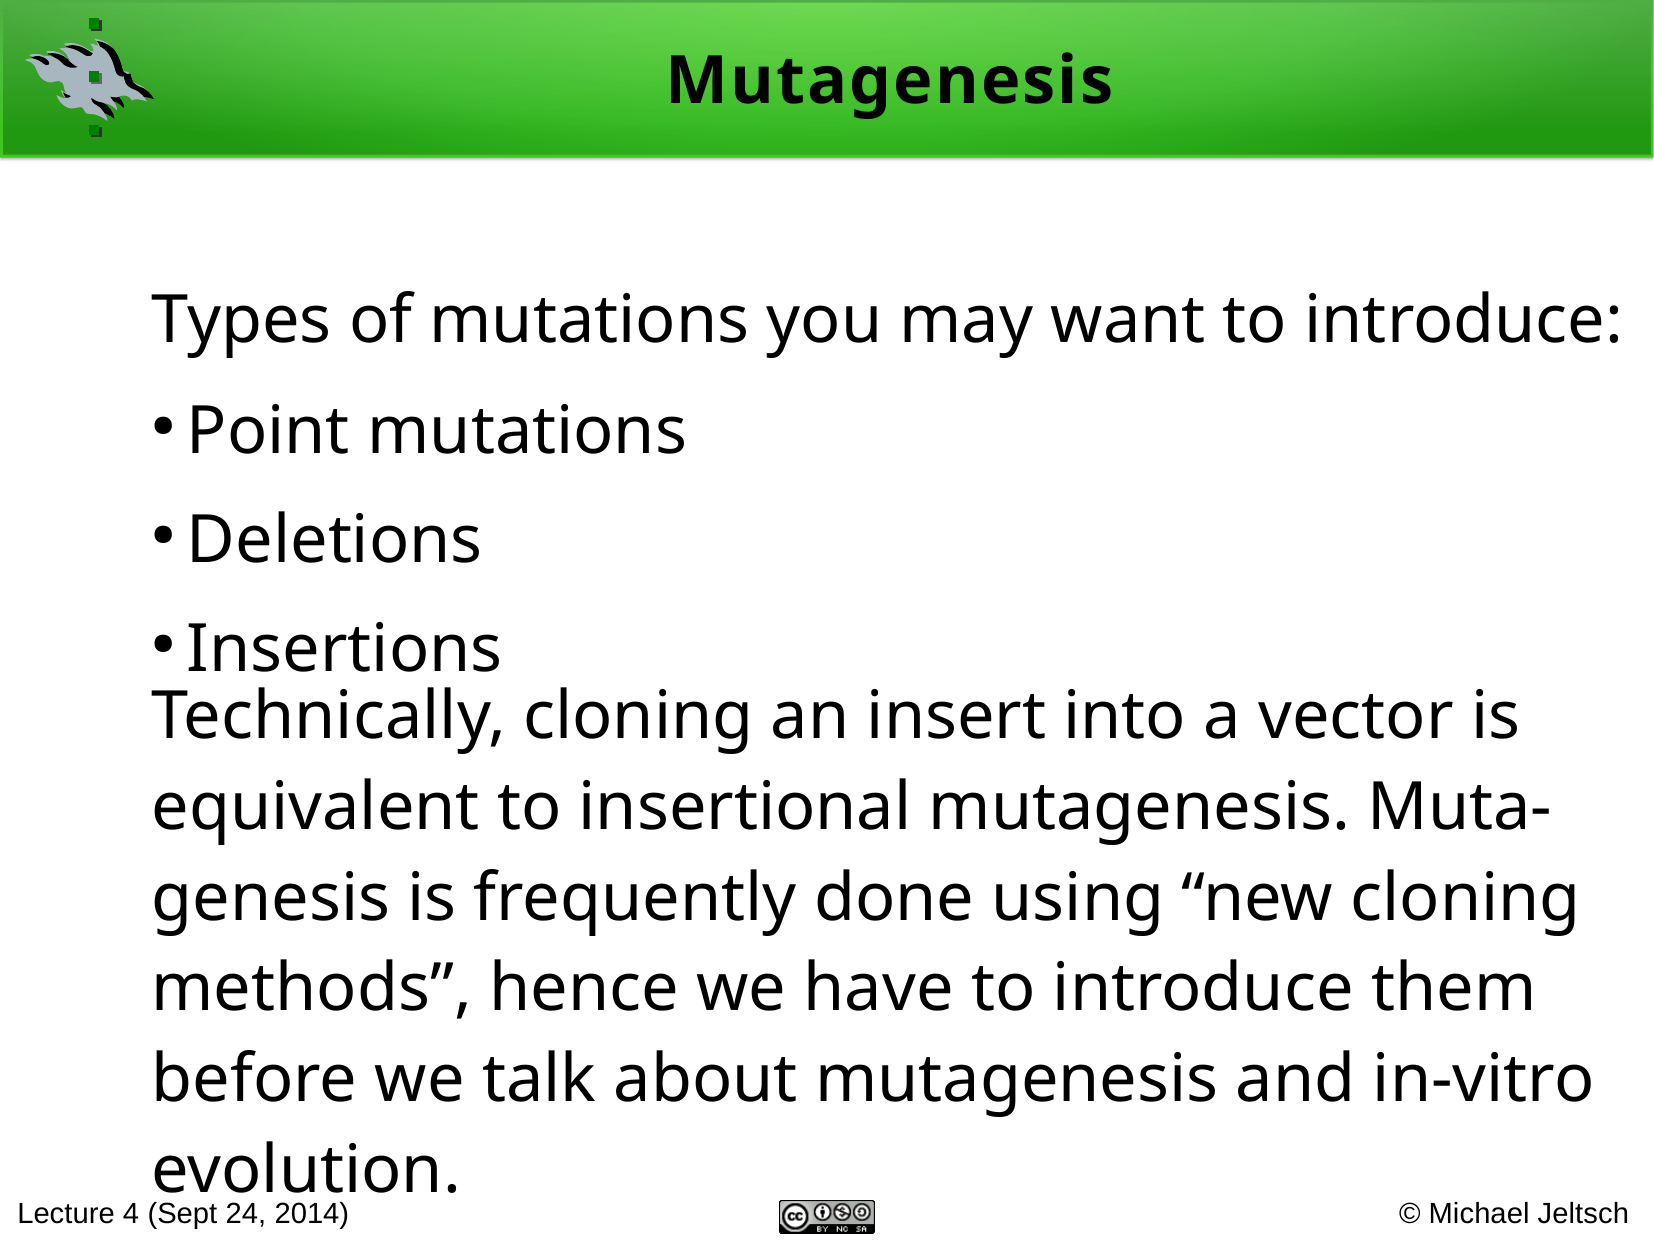

# Mutagenesis
Types of mutations you may want to introduce:
Point mutations
Deletions
Insertions
Technically, cloning an insert into a vector is
equivalent to insertional mutagenesis. Muta-
genesis is frequently done using “new cloning
methods”, hence we have to introduce them
before we talk about mutagenesis and in-vitro
evolution.